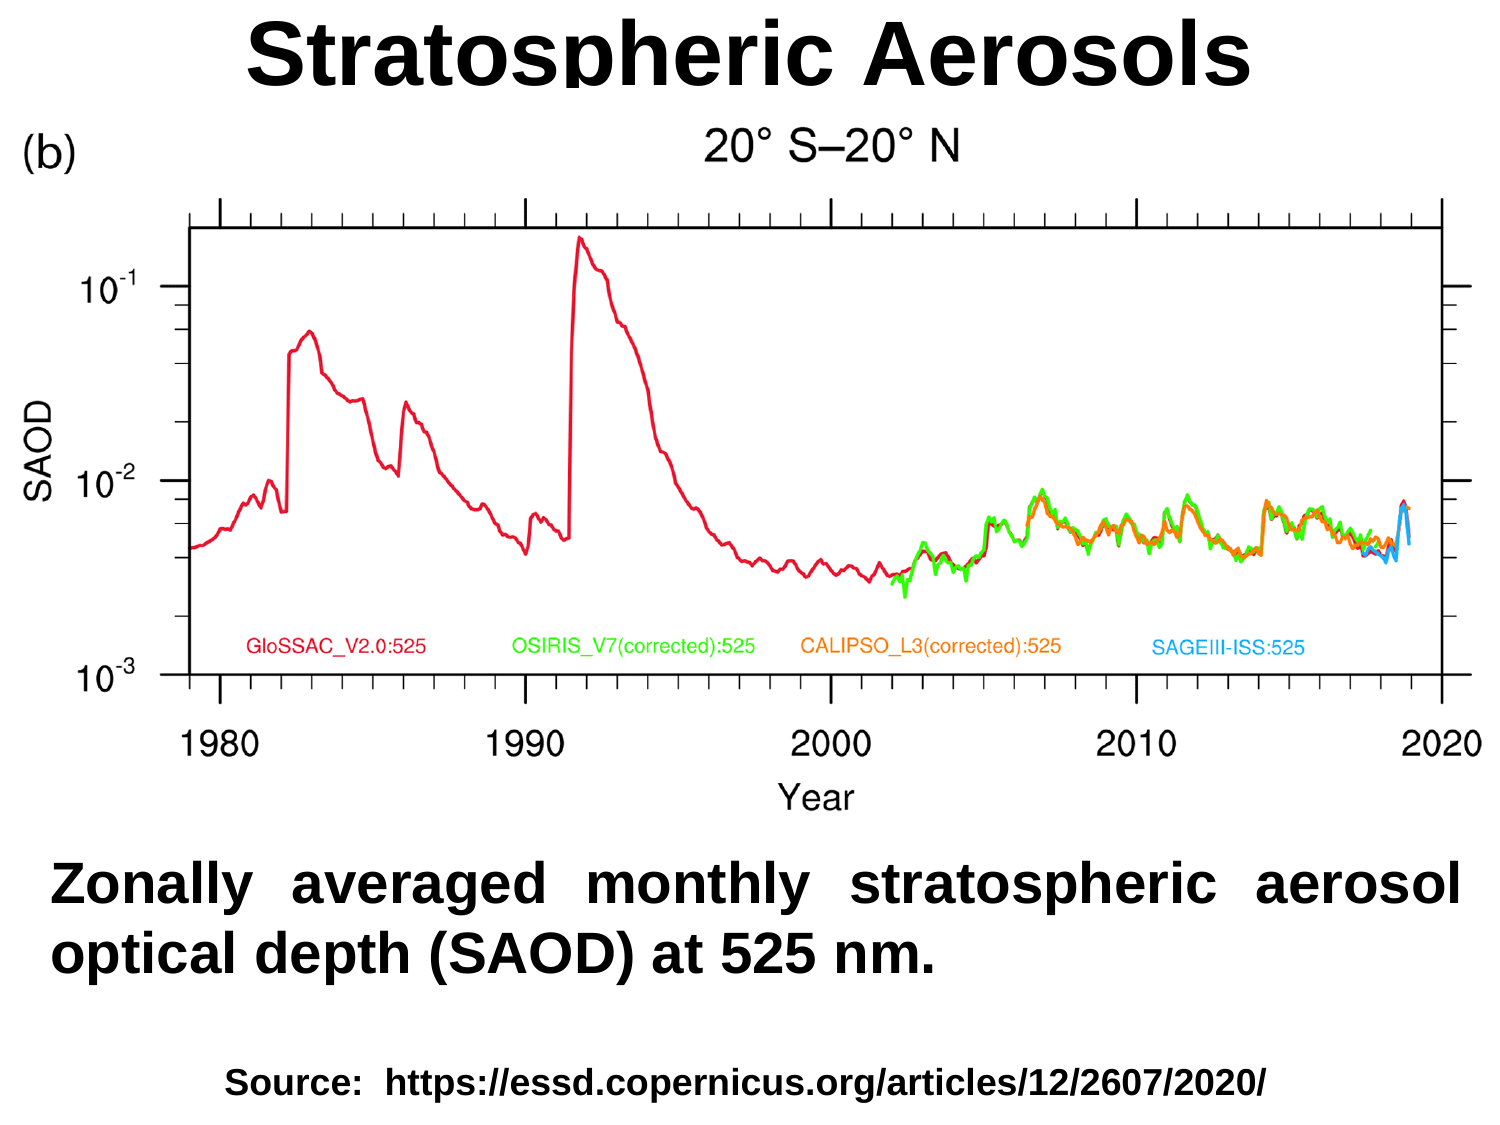

Stratospheric Aerosols
Zonally averaged monthly stratospheric aerosol optical depth (SAOD) at 525 nm.
Source: https://essd.copernicus.org/articles/12/2607/2020/